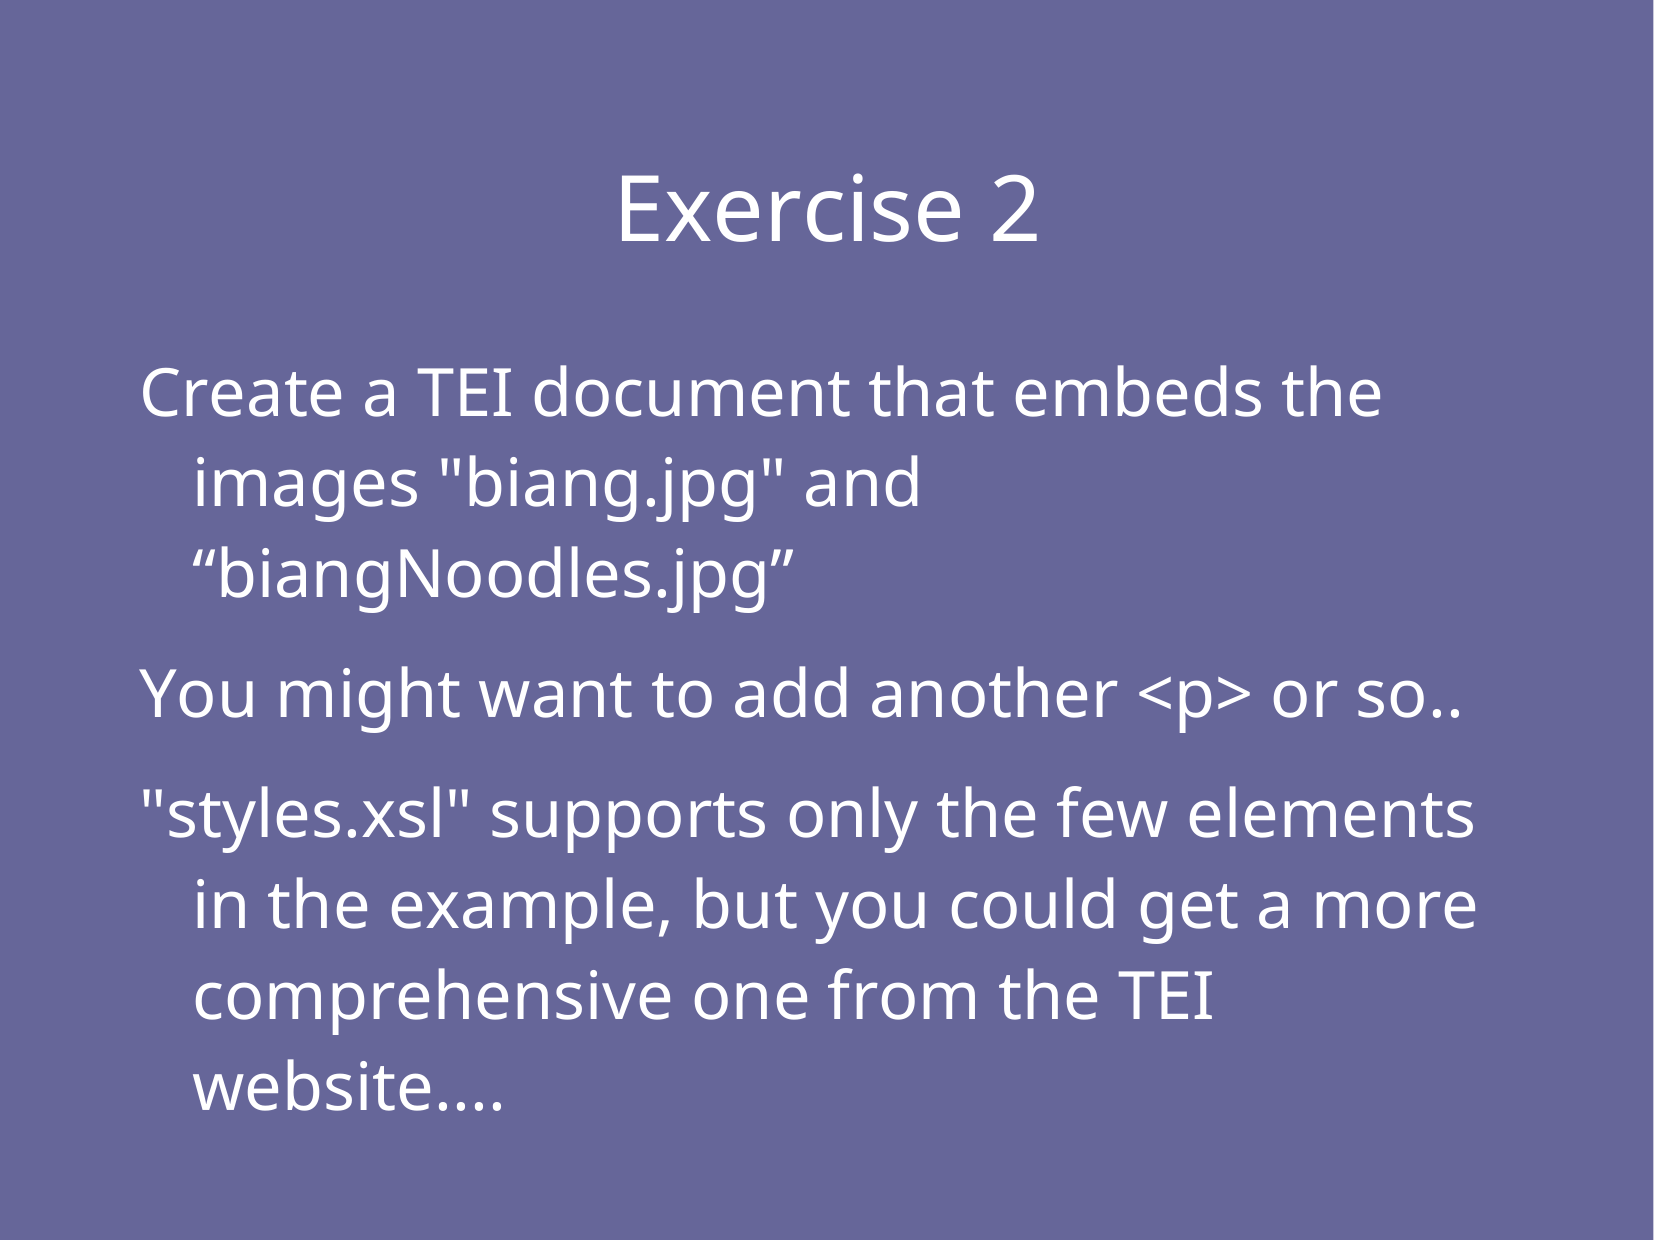

# Exercise 2
Create a TEI document that embeds the images "biang.jpg" and “biangNoodles.jpg”
You might want to add another <p> or so..
"styles.xsl" supports only the few elements in the example, but you could get a more comprehensive one from the TEI website....